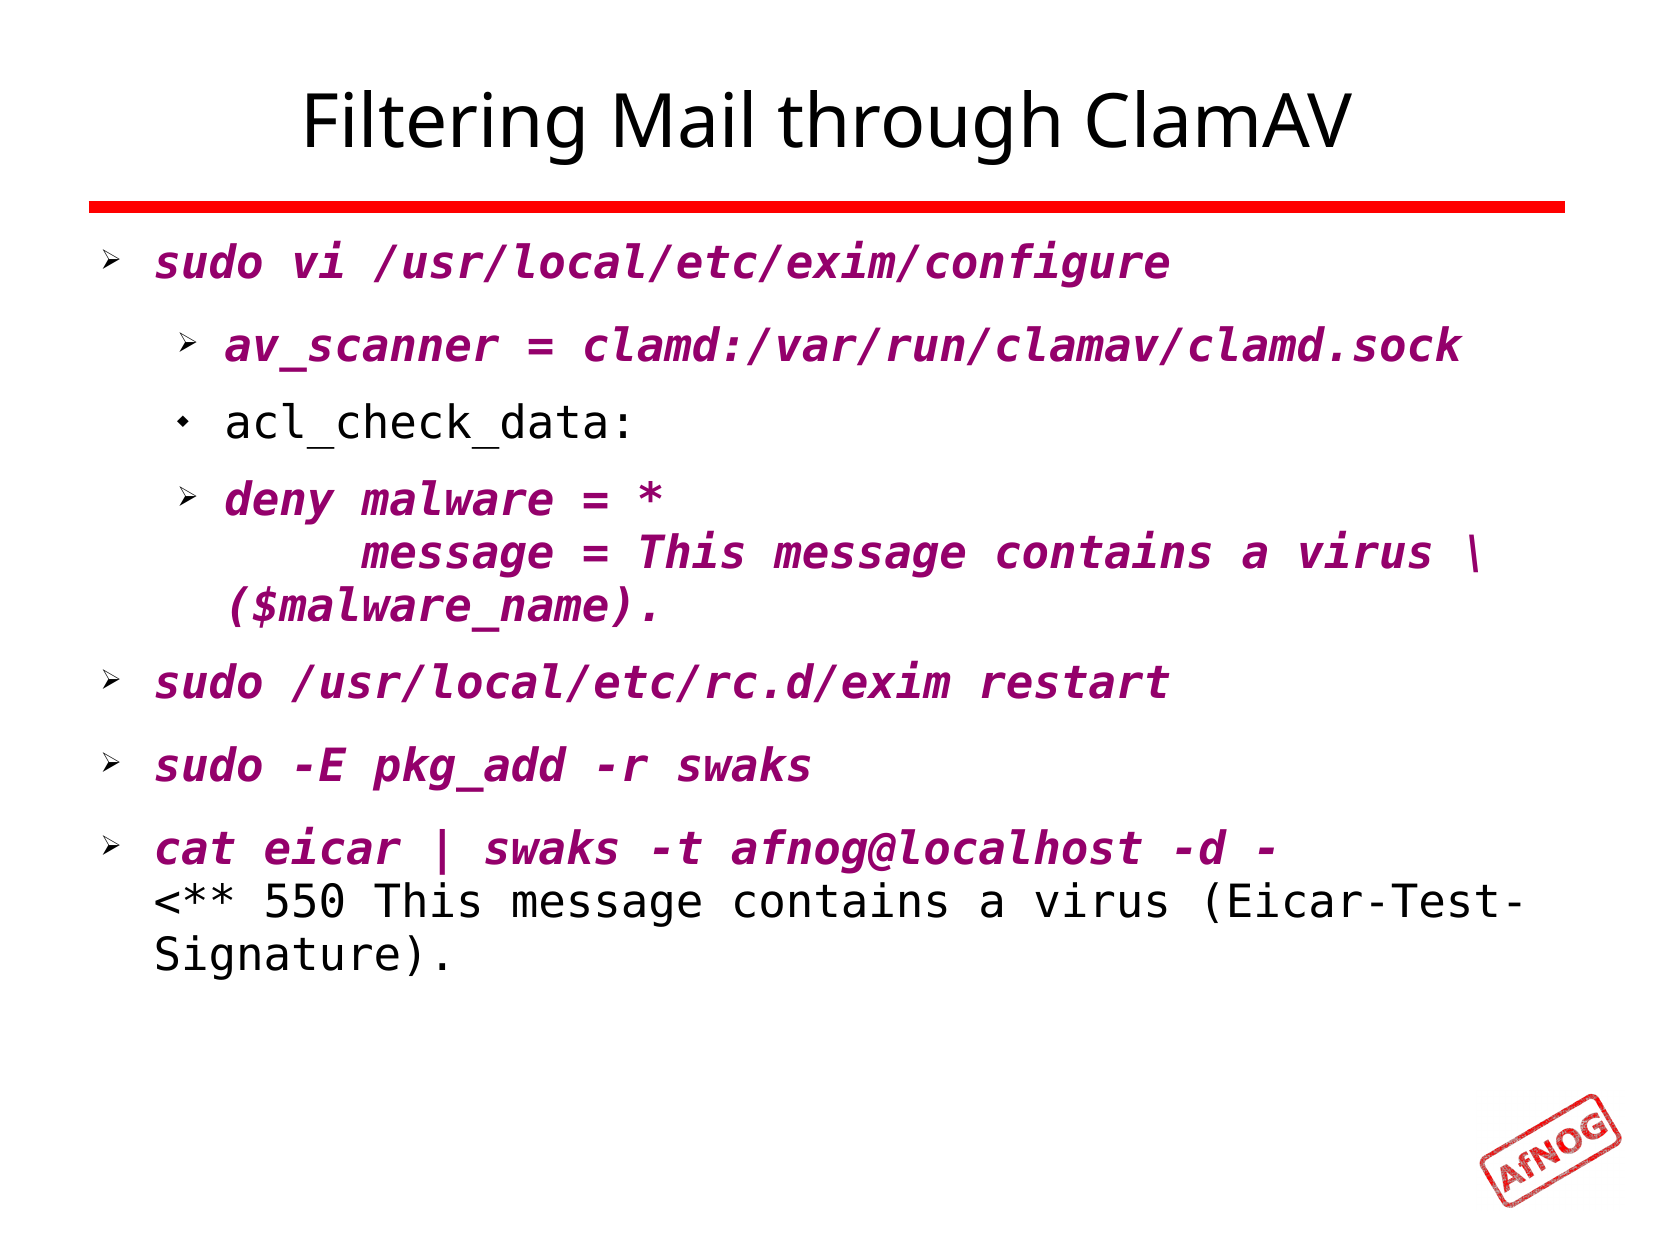

# Filtering Mail through ClamAV
sudo vi /usr/local/etc/exim/configure
av_scanner = clamd:/var/run/clamav/clamd.sock
acl_check_data:
deny malware = *
 message = This message contains a virus \ ($malware_name).
sudo /usr/local/etc/rc.d/exim restart
sudo -E pkg_add -r swaks
cat eicar | swaks -t afnog@localhost -d -
<** 550 This message contains a virus (Eicar-Test-Signature).